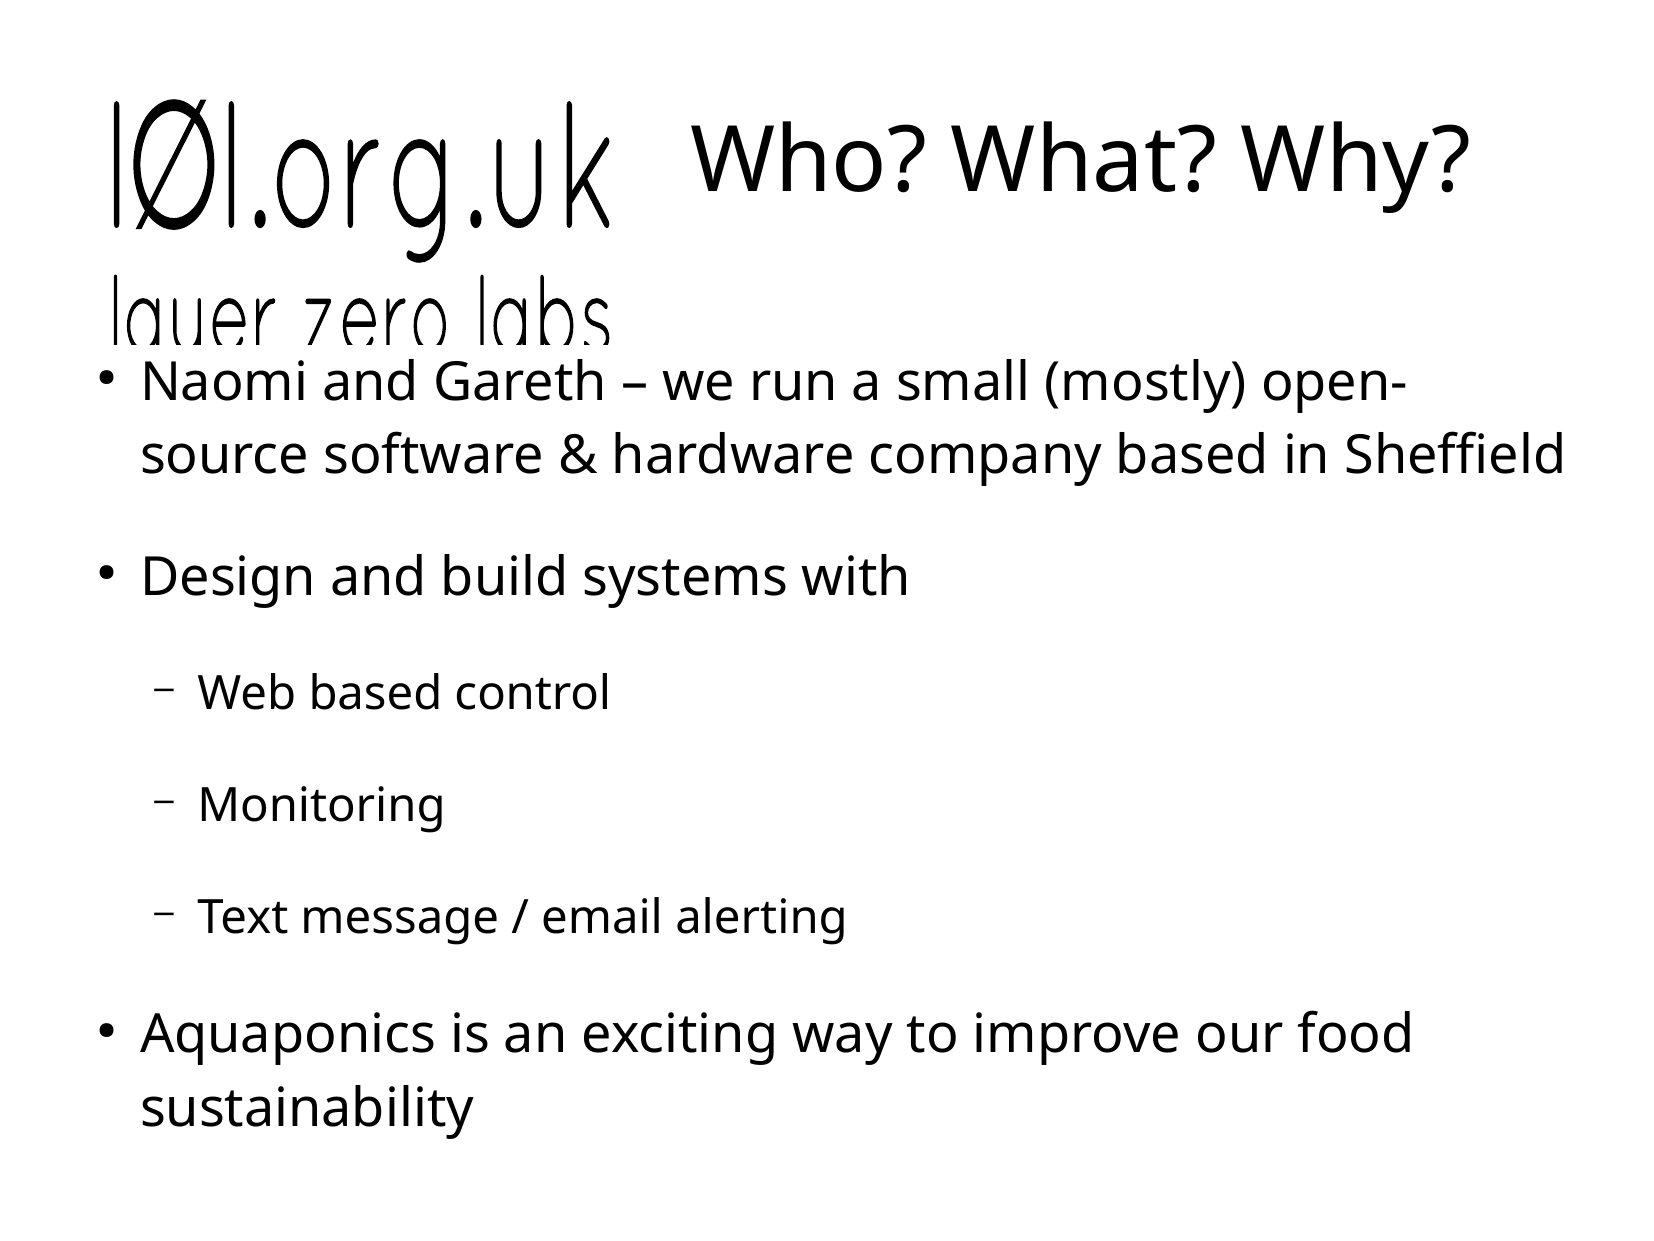

# Who? What? Why?
Naomi and Gareth – we run a small (mostly) open-source software & hardware company based in Sheffield
Design and build systems with
Web based control
Monitoring
Text message / email alerting
Aquaponics is an exciting way to improve our food sustainability